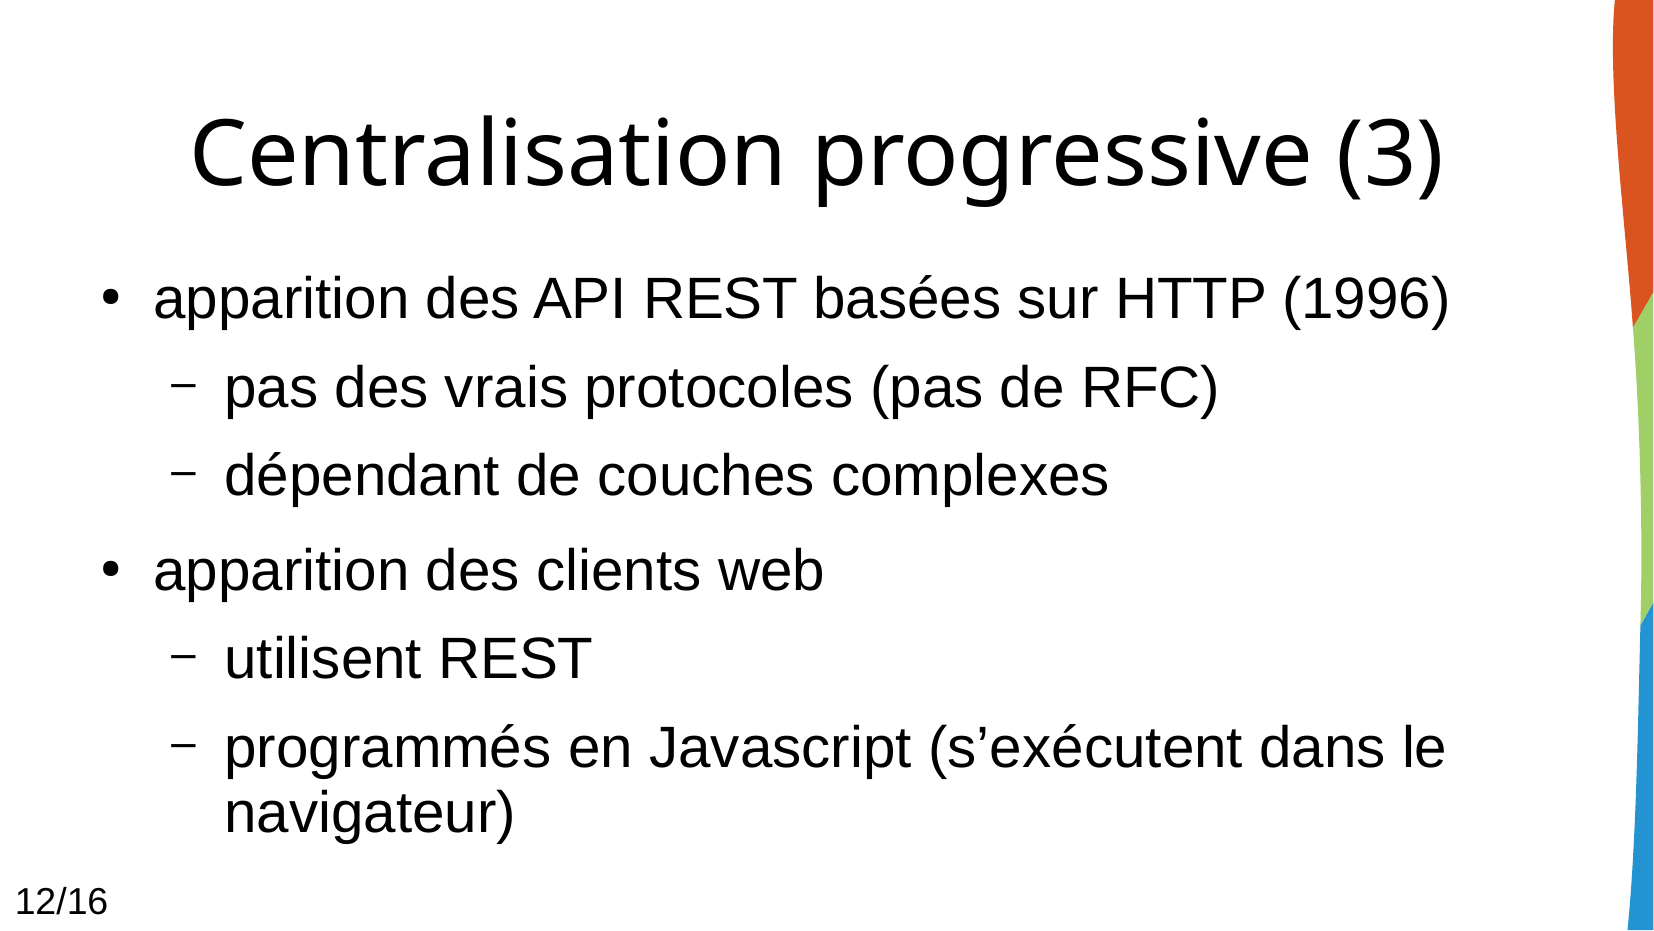

# Centralisation progressive (3)
apparition des API REST basées sur HTTP (1996)
pas des vrais protocoles (pas de RFC)
dépendant de couches complexes
apparition des clients web
utilisent REST
programmés en Javascript (s’exécutent dans le navigateur)